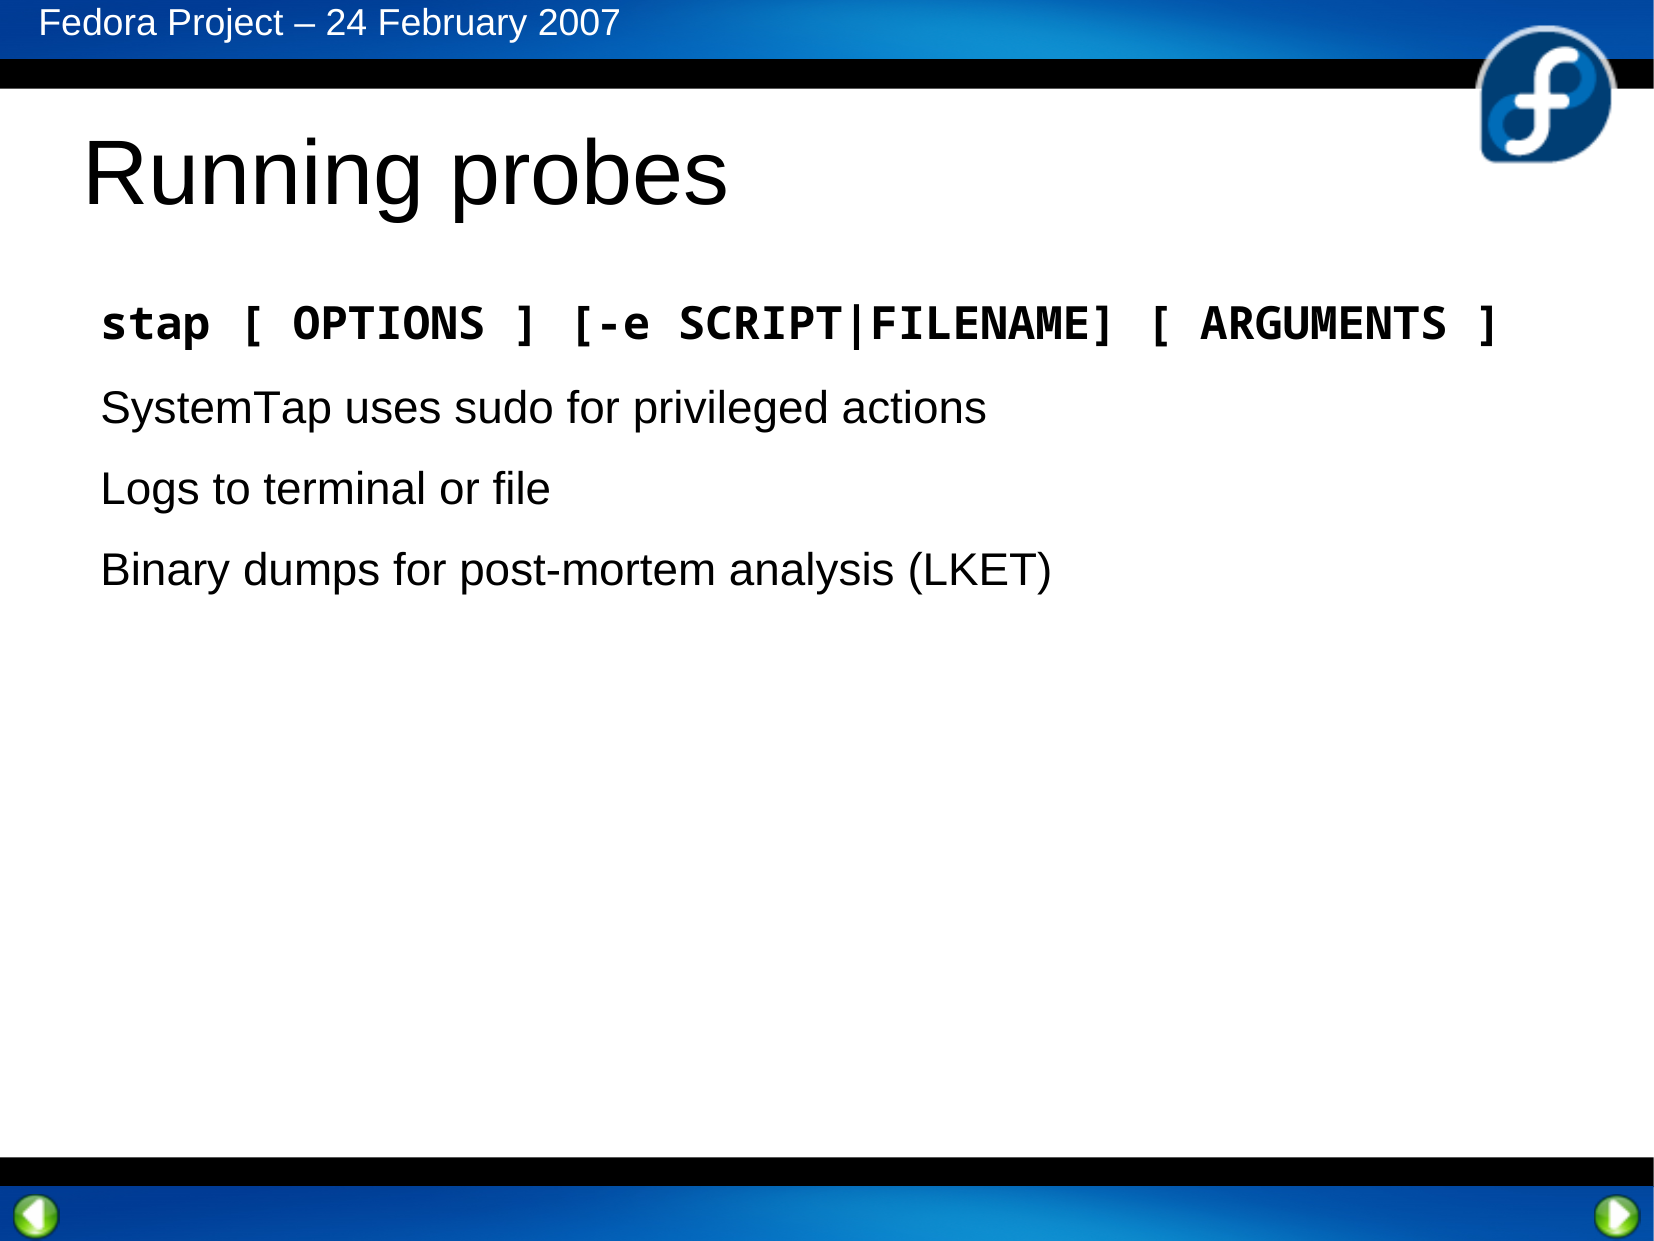

# Running probes
stap [ OPTIONS ] [-e SCRIPT|FILENAME] [ ARGUMENTS ]
SystemTap uses sudo for privileged actions
Logs to terminal or file
Binary dumps for post-mortem analysis (LKET)